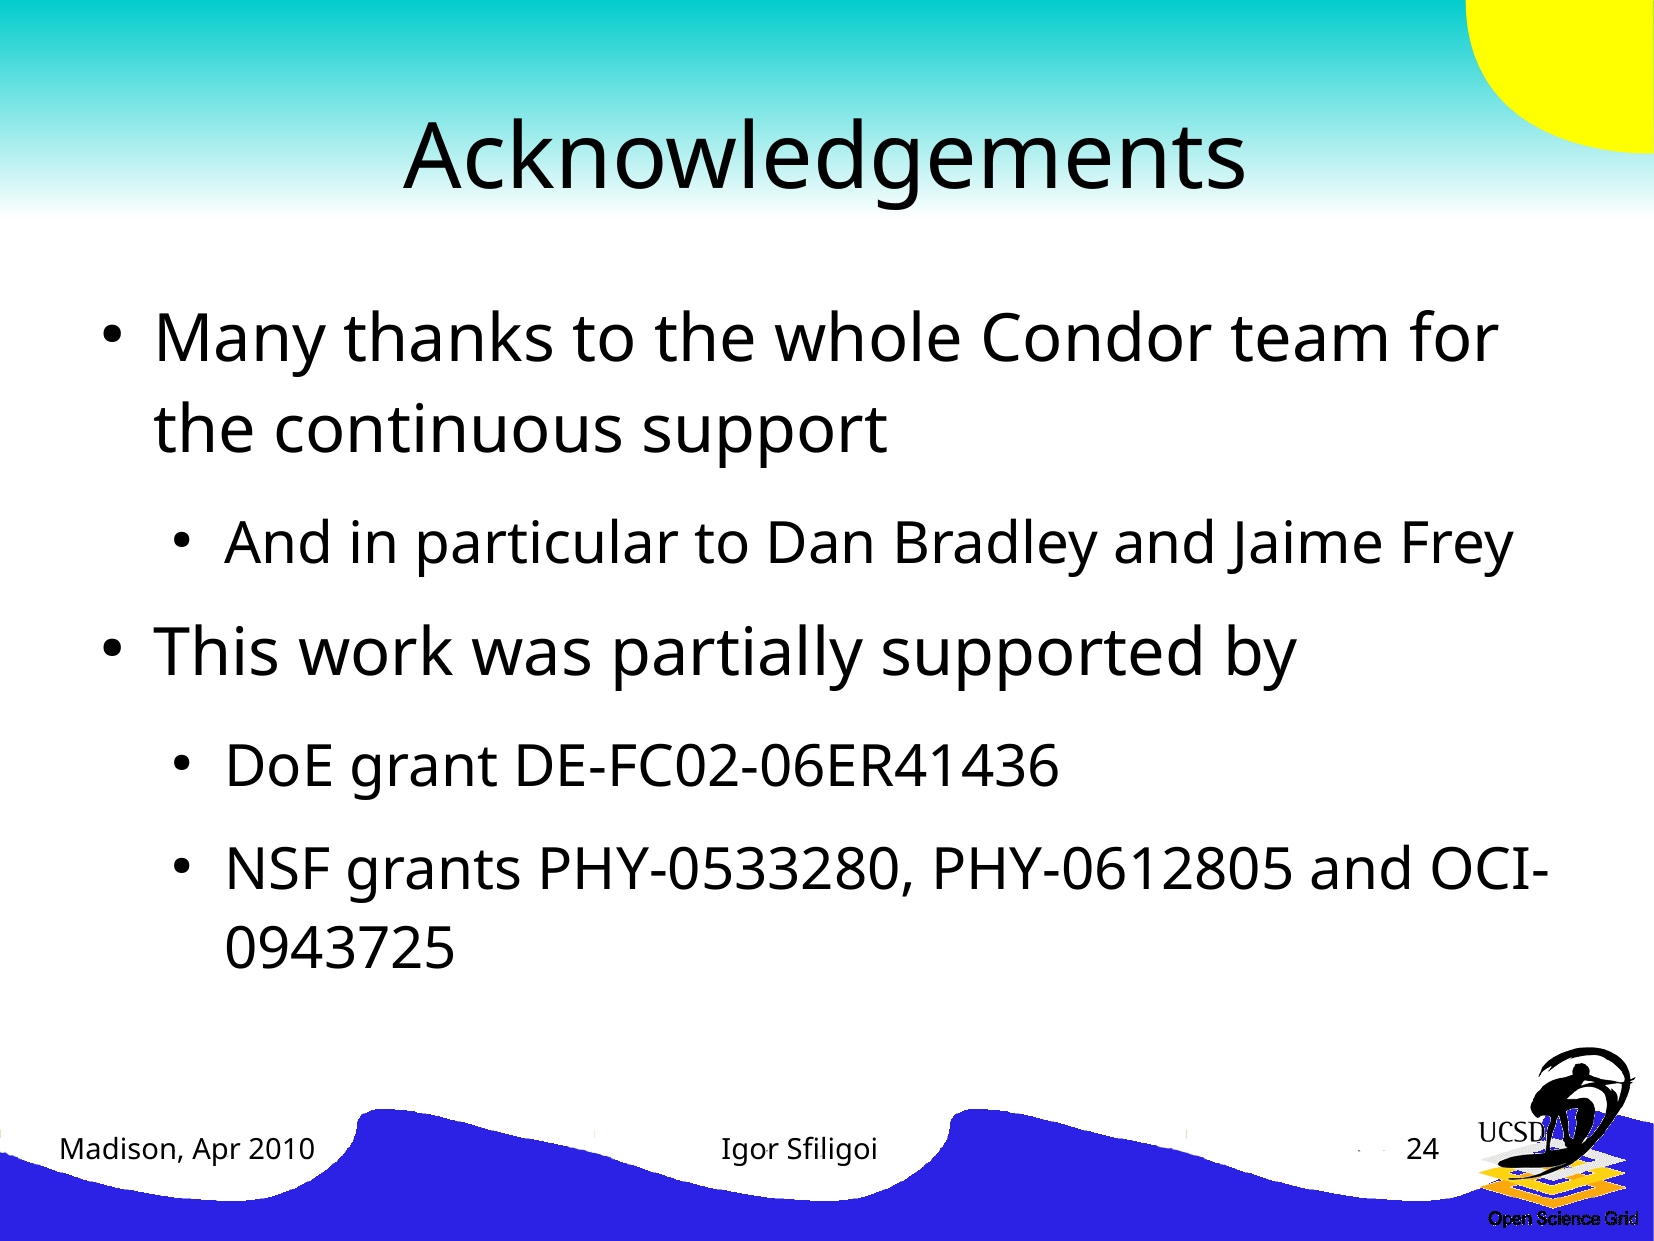

# Acknowledgements
Many thanks to the whole Condor team for the continuous support
And in particular to Dan Bradley and Jaime Frey
This work was partially supported by
DoE grant DE-FC02-06ER41436
NSF grants PHY-0533280, PHY-0612805 and OCI-0943725
24